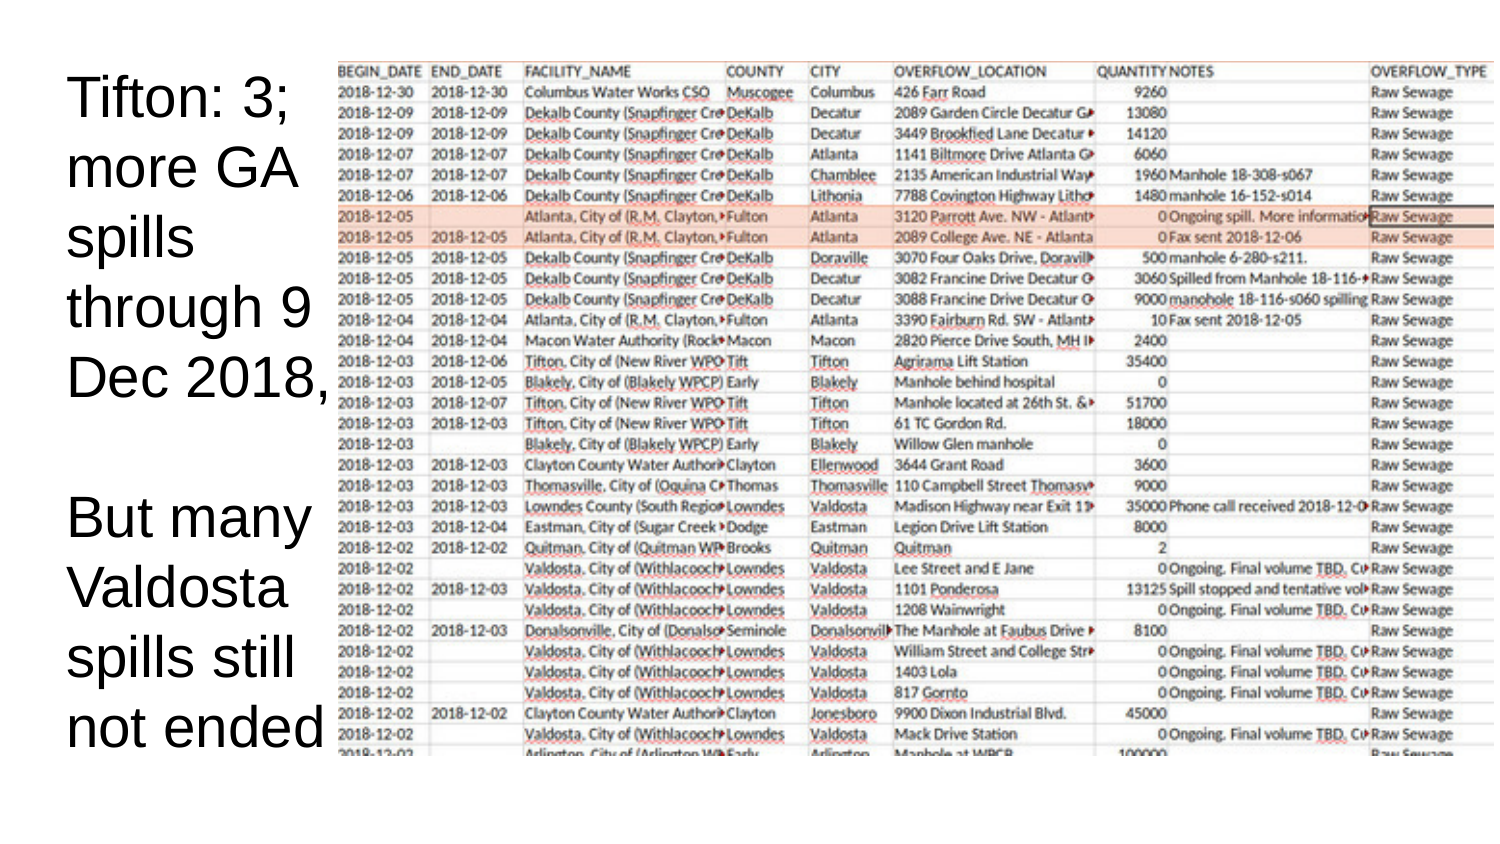

# Tifton: 3; more GA spills through 9 Dec 2018, But many Valdosta spills still not ended